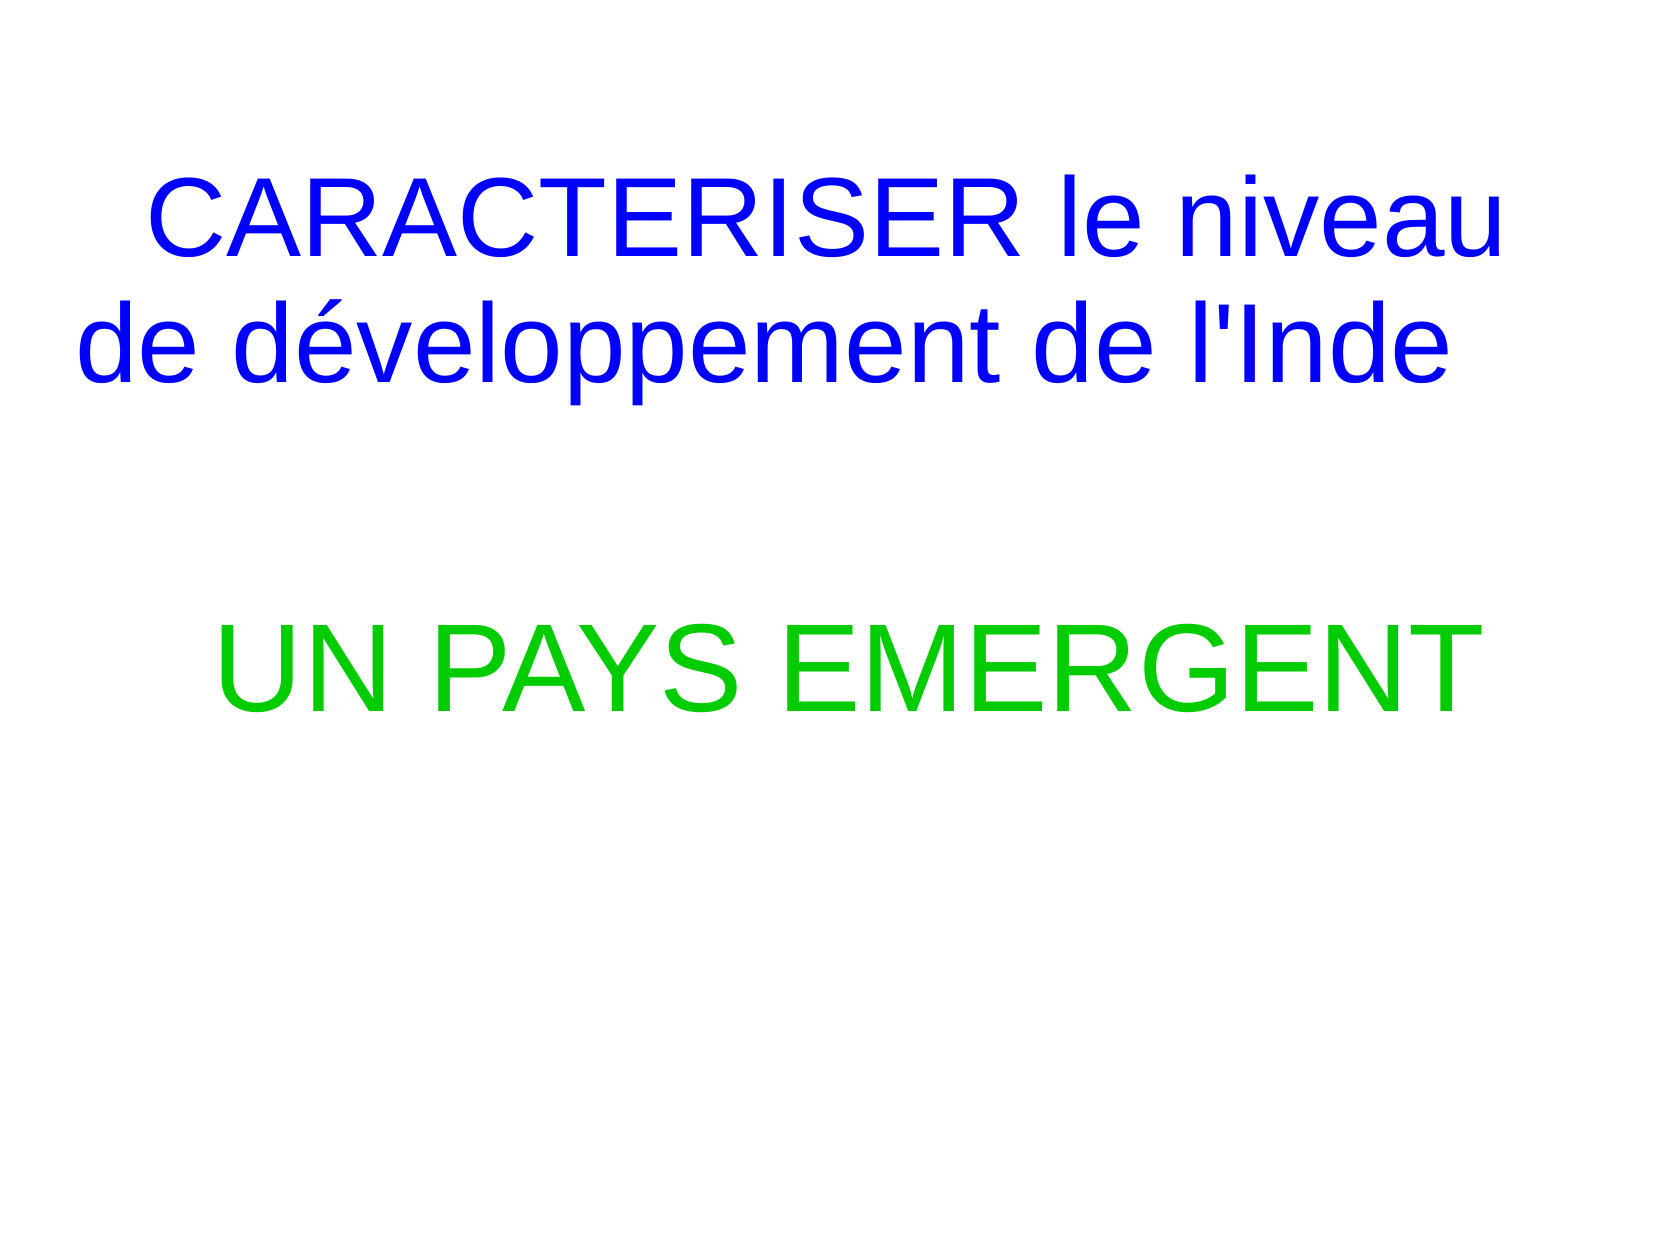

CARACTERISER le niveau de développement de l'Inde
 UN PAYS EMERGENT